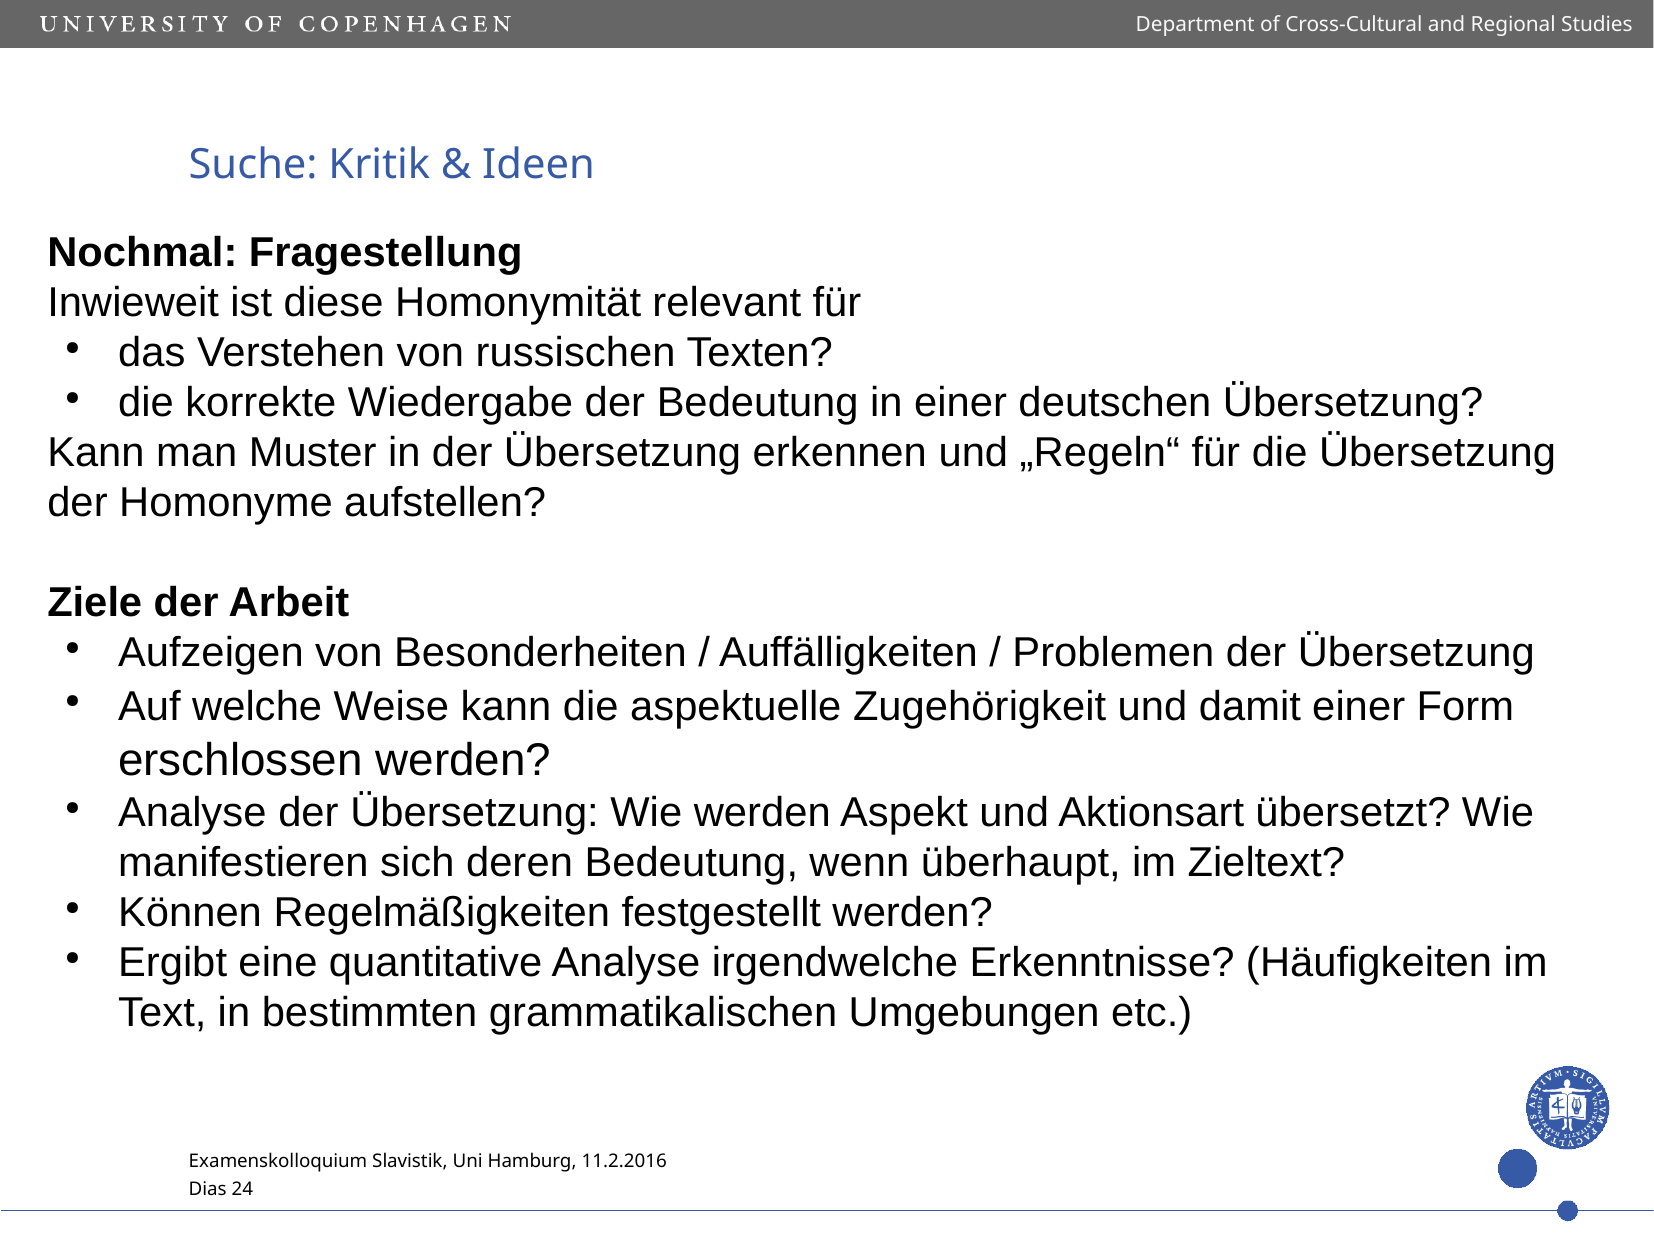

Department of Cross-Cultural and Regional Studies
# Suche: Kritik & Ideen
Nochmal: Fragestellung
Inwieweit ist diese Homonymität relevant für
das Verstehen von russischen Texten?
die korrekte Wiedergabe der Bedeutung in einer deutschen Übersetzung?
Kann man Muster in der Übersetzung erkennen und „Regeln“ für die Übersetzung der Homonyme aufstellen?
Ziele der Arbeit
Aufzeigen von Besonderheiten / Auffälligkeiten / Problemen der Übersetzung
Auf welche Weise kann die aspektuelle Zugehörigkeit und damit einer Form erschlossen werden?
Analyse der Übersetzung: Wie werden Aspekt und Aktionsart übersetzt? Wie manifestieren sich deren Bedeutung, wenn überhaupt, im Zieltext?
Können Regelmäßigkeiten festgestellt werden?
Ergibt eine quantitative Analyse irgendwelche Erkenntnisse? (Häufigkeiten im Text, in bestimmten grammatikalischen Umgebungen etc.)
Examenskolloquium Slavistik, Uni Hamburg, 11.2.2016
Dias